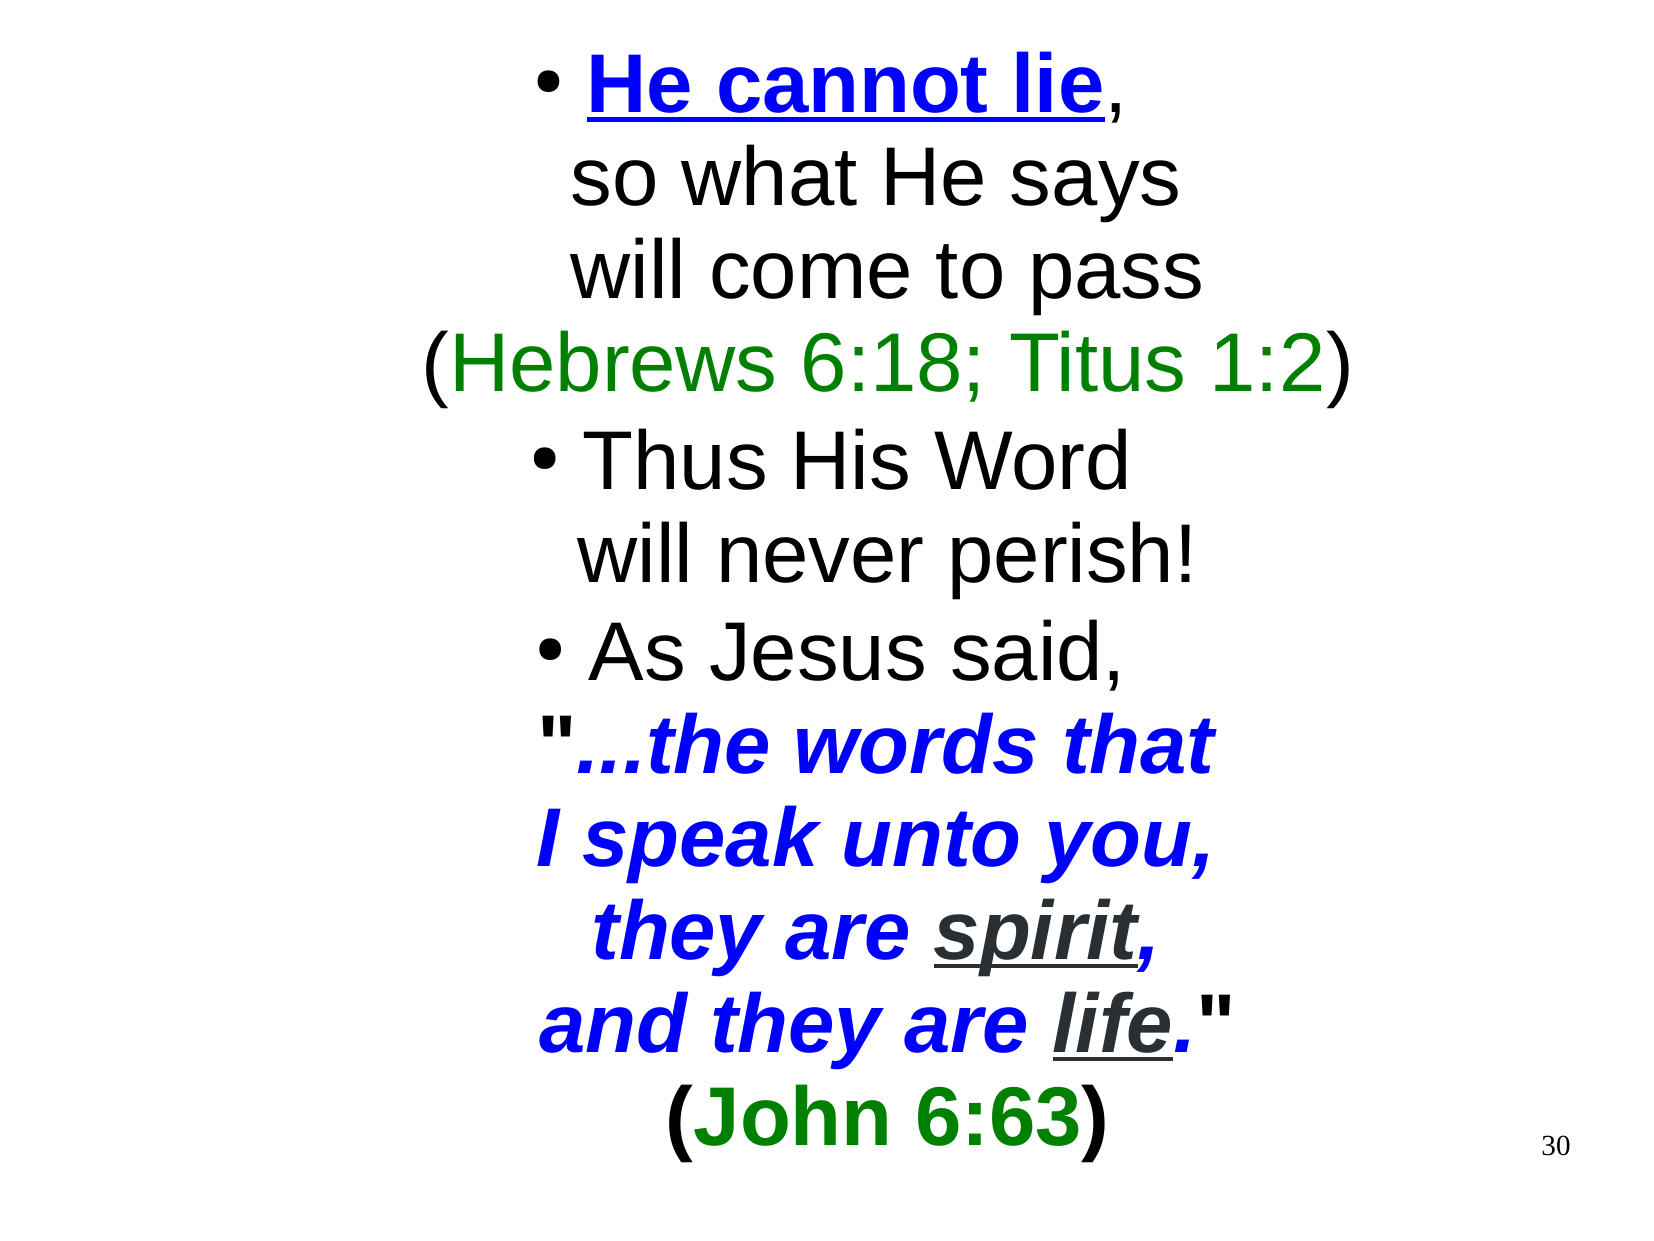

# He cannot lie, so what He says will come to pass (Hebrews 6:18; Titus 1:2)
Thus His Word
will never perish!
As Jesus said, 
"...the words that
I speak unto you,
they are spirit,
and they are life."
(John 6:63)
30